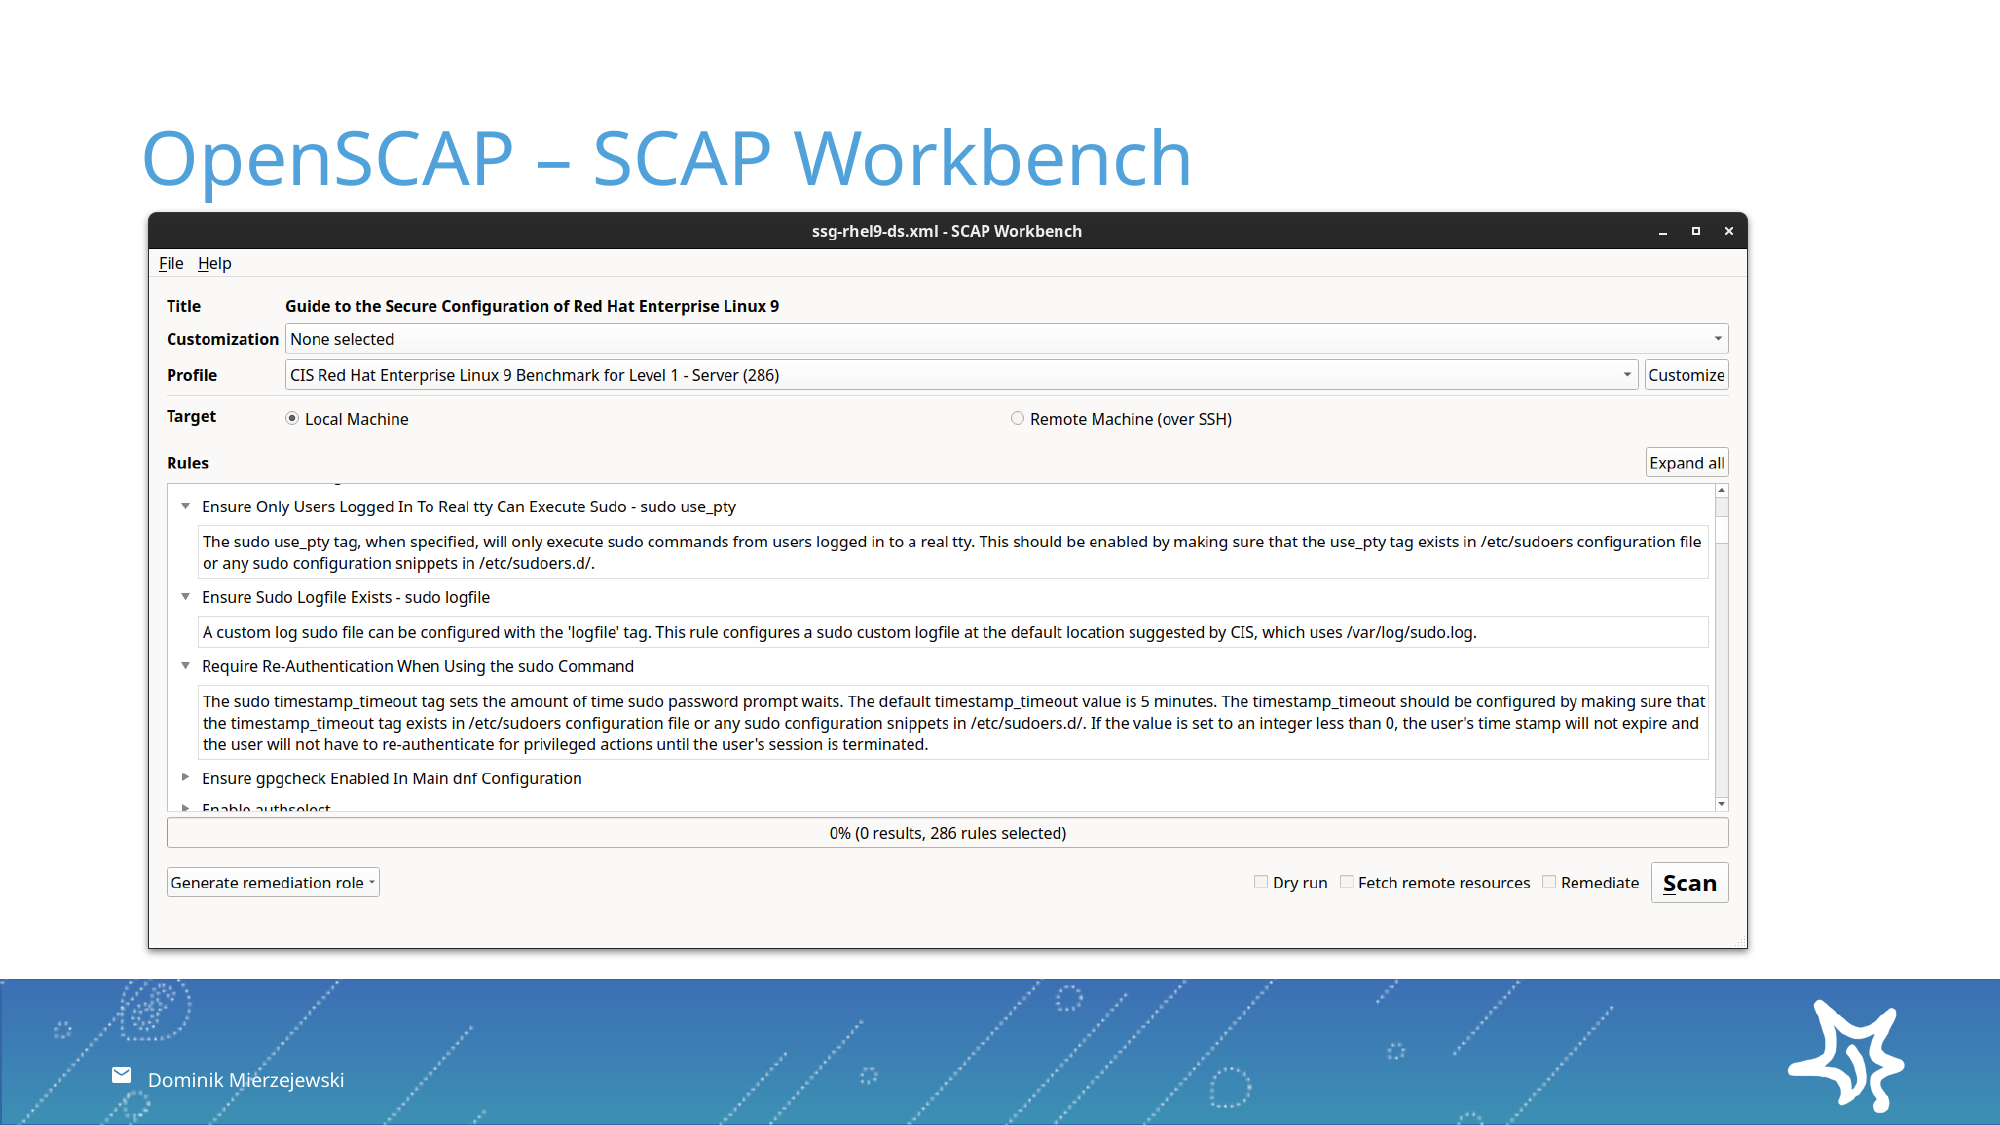

# OpenSCAP – SCAP Workbench
Dominik Mierzejewski